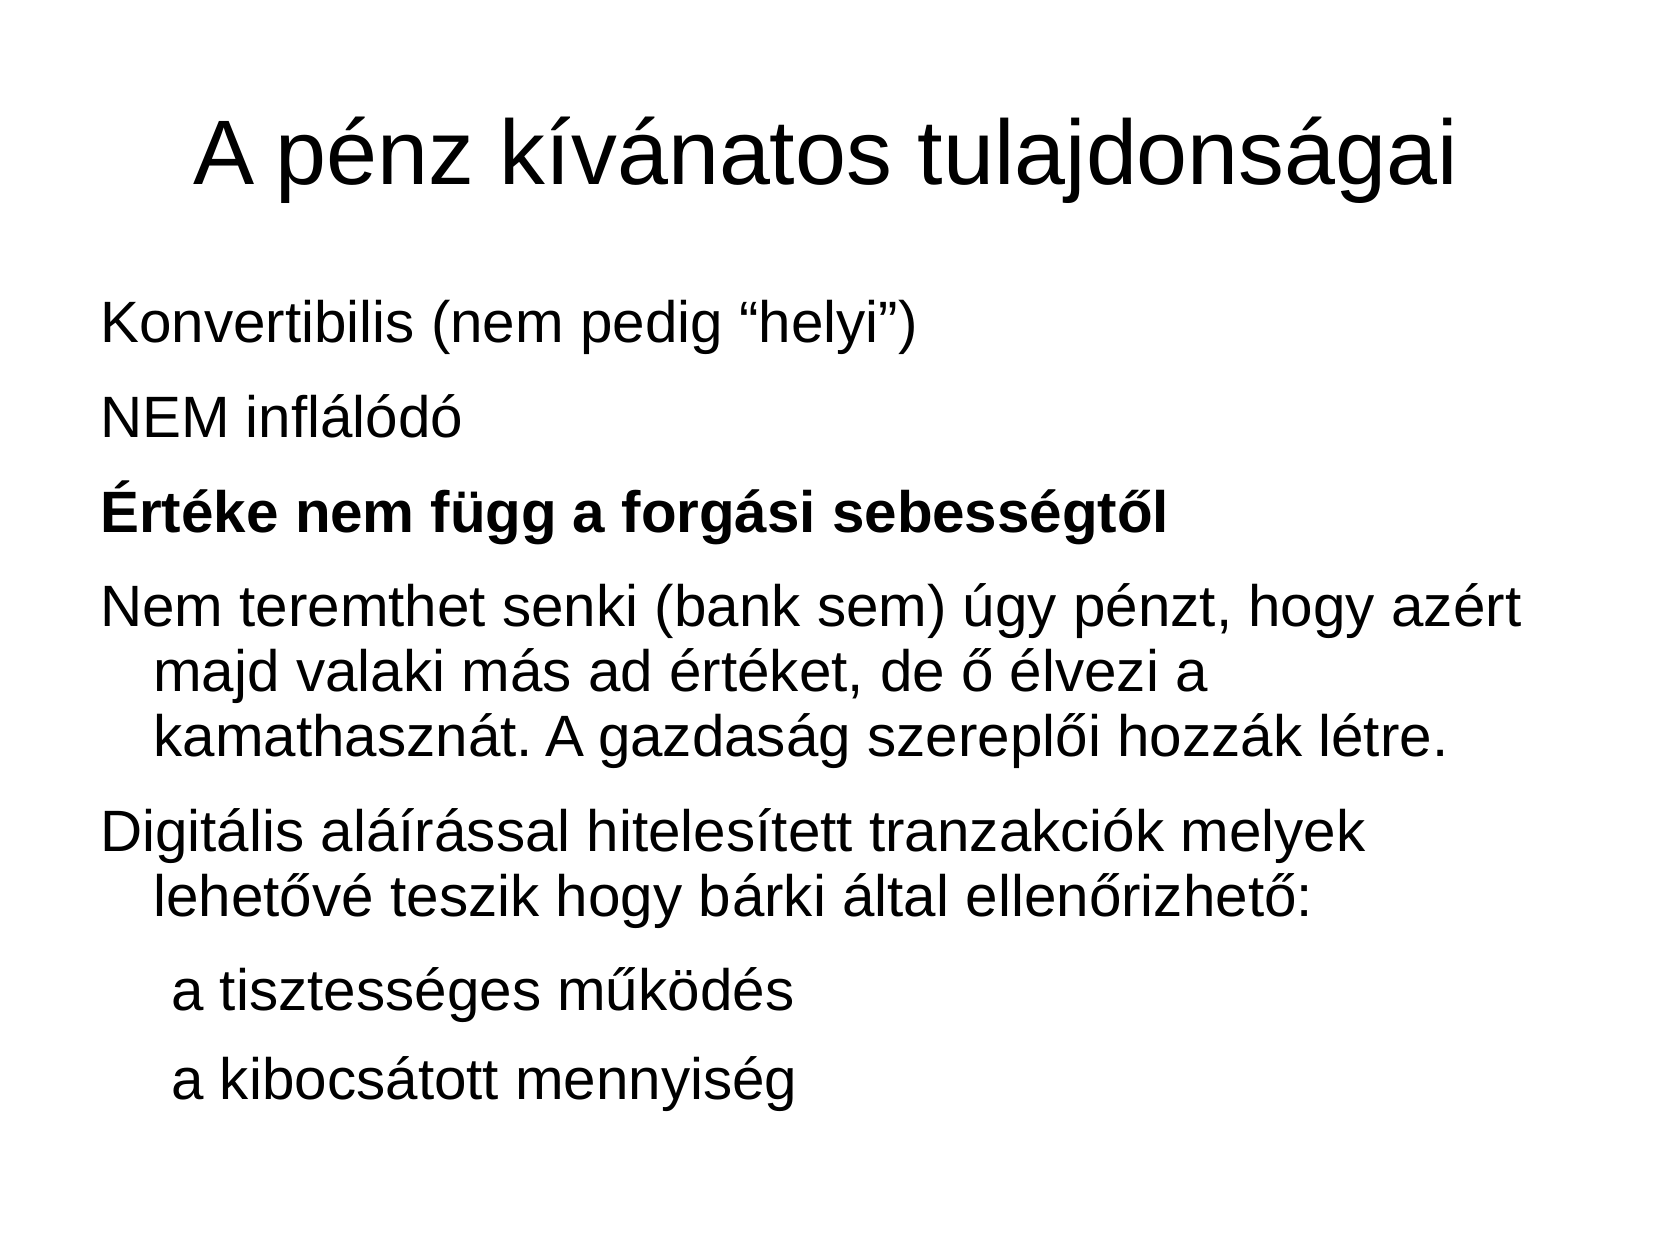

# A pénz kívánatos tulajdonságai
Konvertibilis (nem pedig “helyi”)
NEM inflálódó
Értéke nem függ a forgási sebességtől
Nem teremthet senki (bank sem) úgy pénzt, hogy azért majd valaki más ad értéket, de ő élvezi a kamathasznát. A gazdaság szereplői hozzák létre.
Digitális aláírással hitelesített tranzakciók melyek lehetővé teszik hogy bárki által ellenőrizhető:
a tisztességes működés
a kibocsátott mennyiség